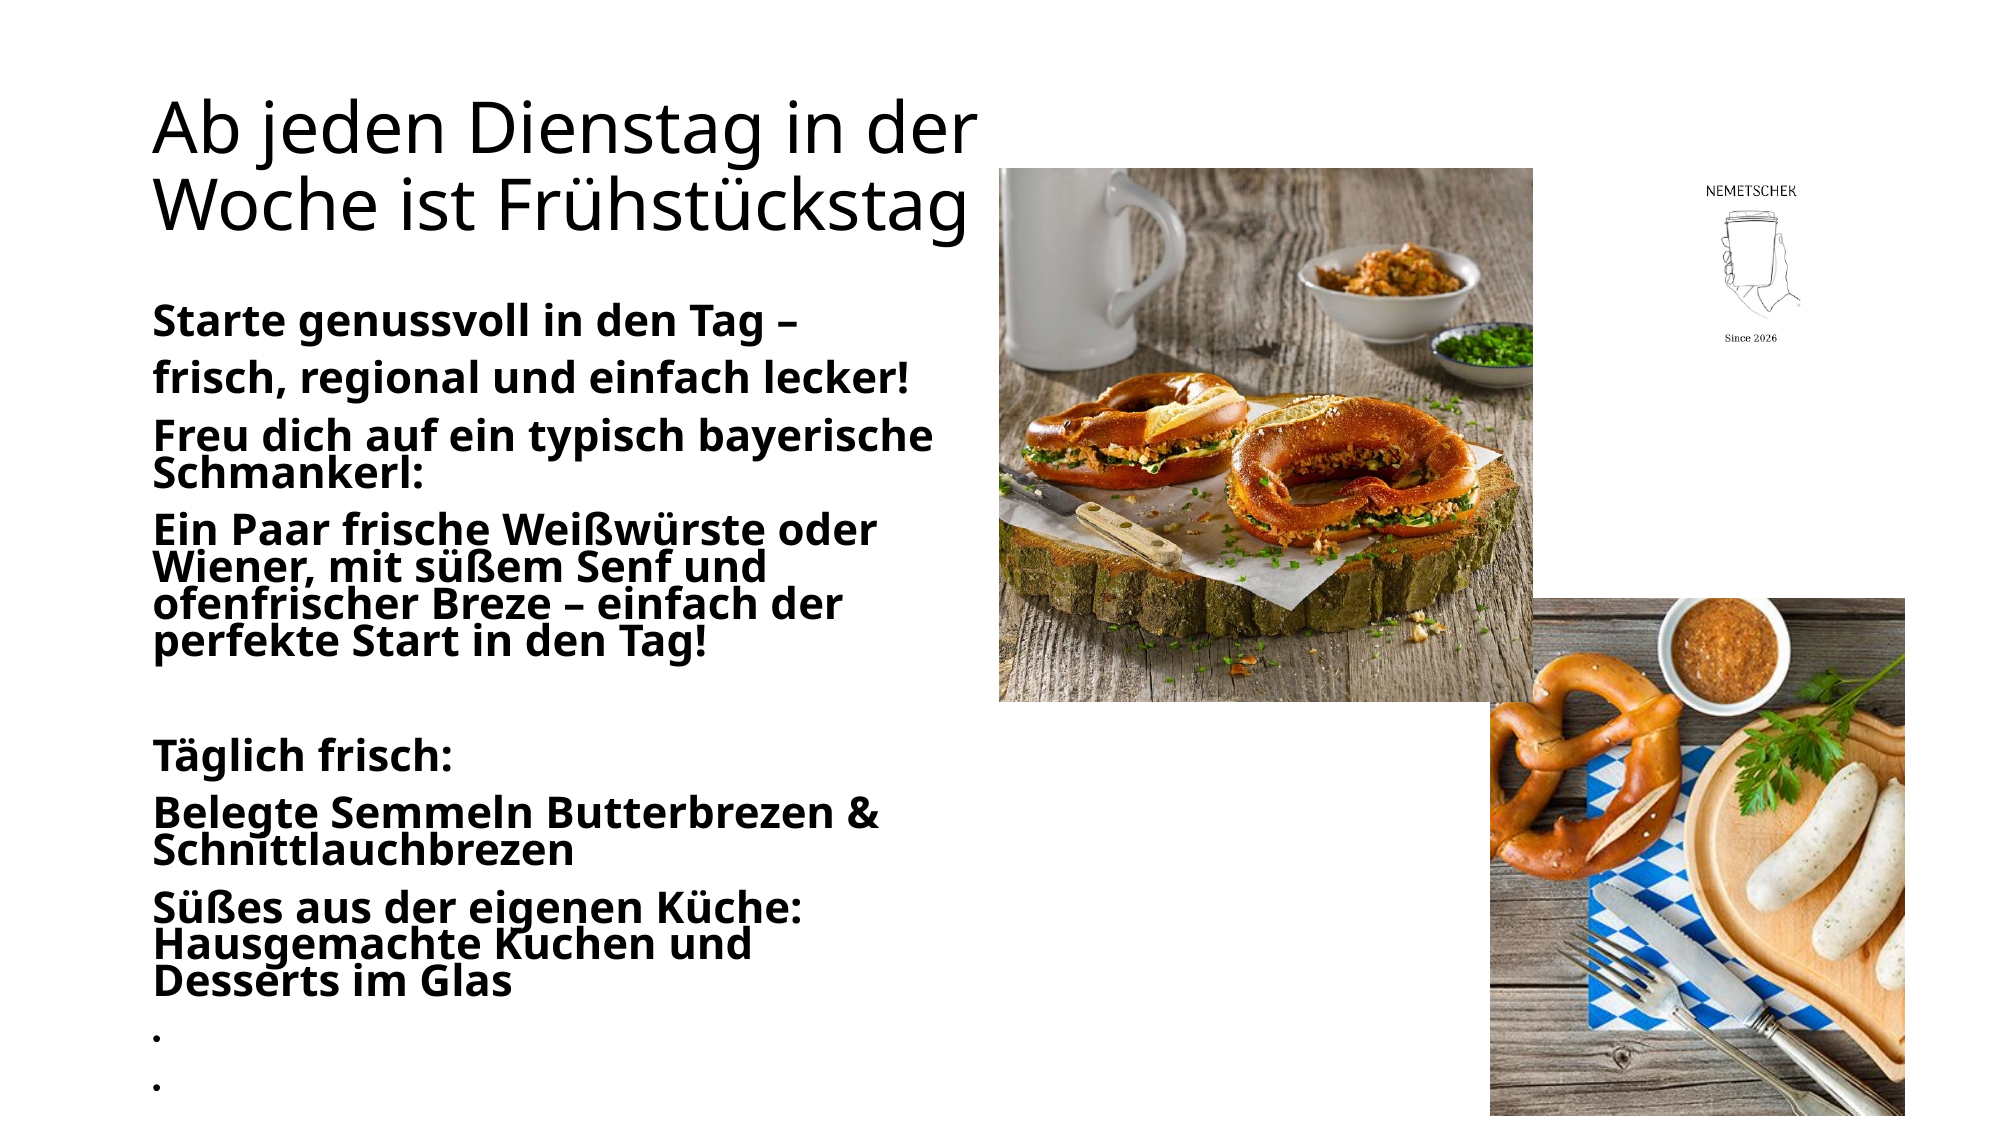

# Ab jeden Dienstag in der Woche ist Frühstückstag
Starte genussvoll in den Tag –
frisch, regional und einfach lecker!
Freu dich auf ein typisch bayerische Schmankerl:
Ein Paar frische Weißwürste oder Wiener, mit süßem Senf und ofenfrischer Breze – einfach der perfekte Start in den Tag!
Täglich frisch:
Belegte Semmeln Butterbrezen & Schnittlauchbrezen
Süßes aus der eigenen Küche: Hausgemachte Kuchen und Desserts im Glas